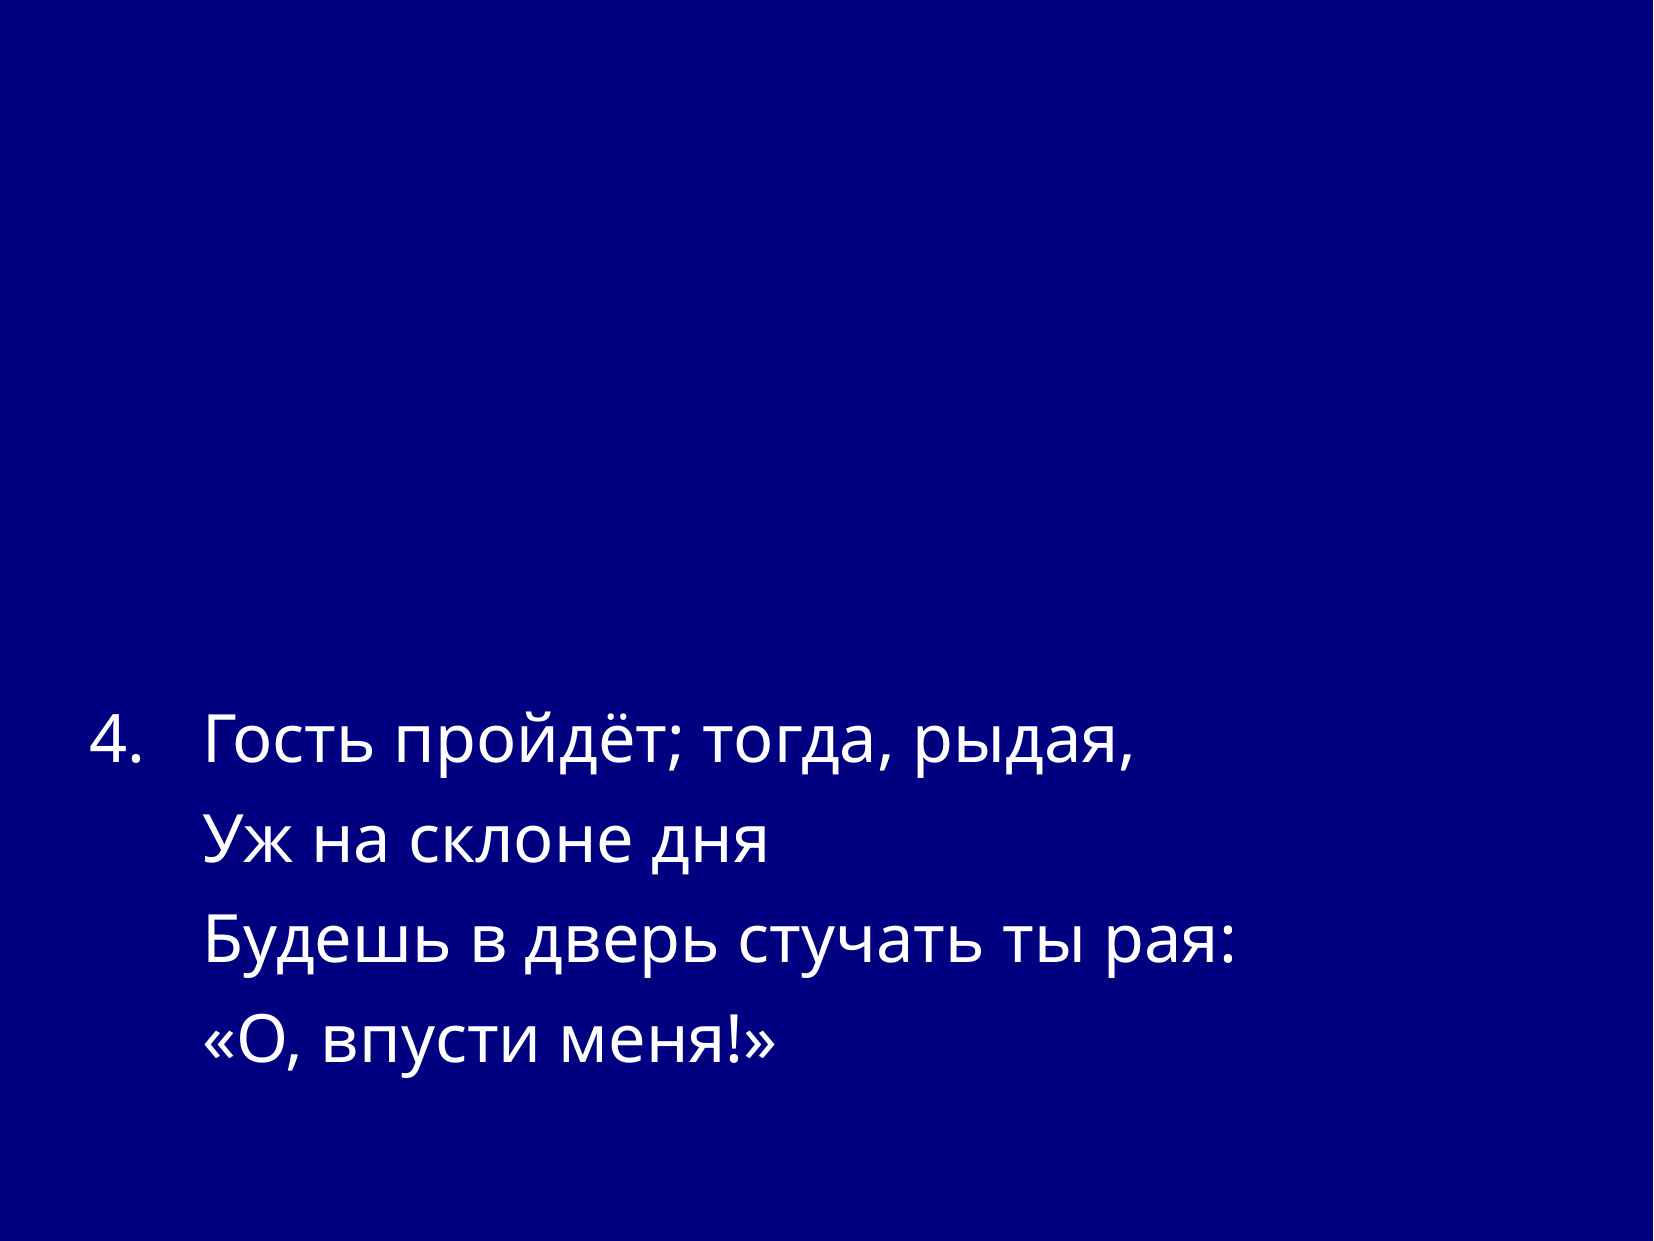

4.	Гость пройдёт; тогда, рыдая,
	Уж на склоне дня
	Будешь в дверь стучать ты рая:
	«О, впусти меня!»